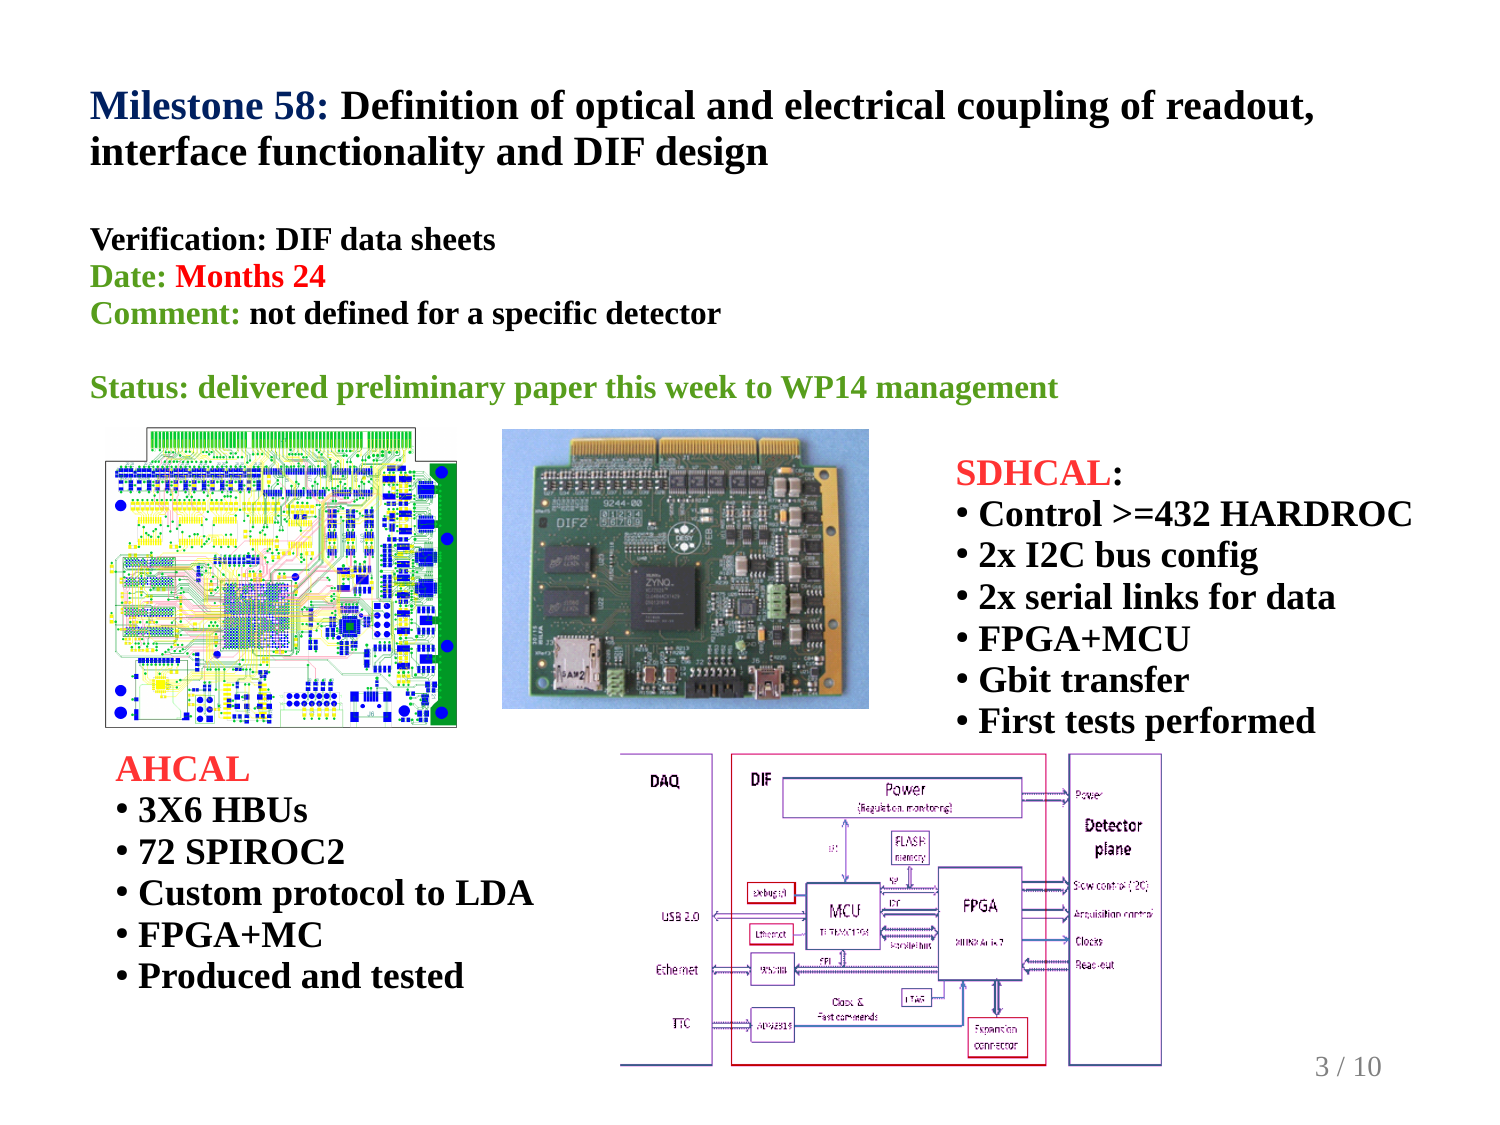

Milestone 58: Definition of optical and electrical coupling of readout, interface functionality and DIF design
Verification: DIF data sheets
Date: Months 24
Comment: not defined for a specific detector
Status: delivered preliminary paper this week to WP14 management
SDHCAL:
 Control >=432 HARDROC
 2x I2C bus config
 2x serial links for data
 FPGA+MCU
 Gbit transfer
 First tests performed
AHCAL
 3X6 HBUs
 72 SPIROC2
 Custom protocol to LDA
 FPGA+MC
 Produced and tested
3